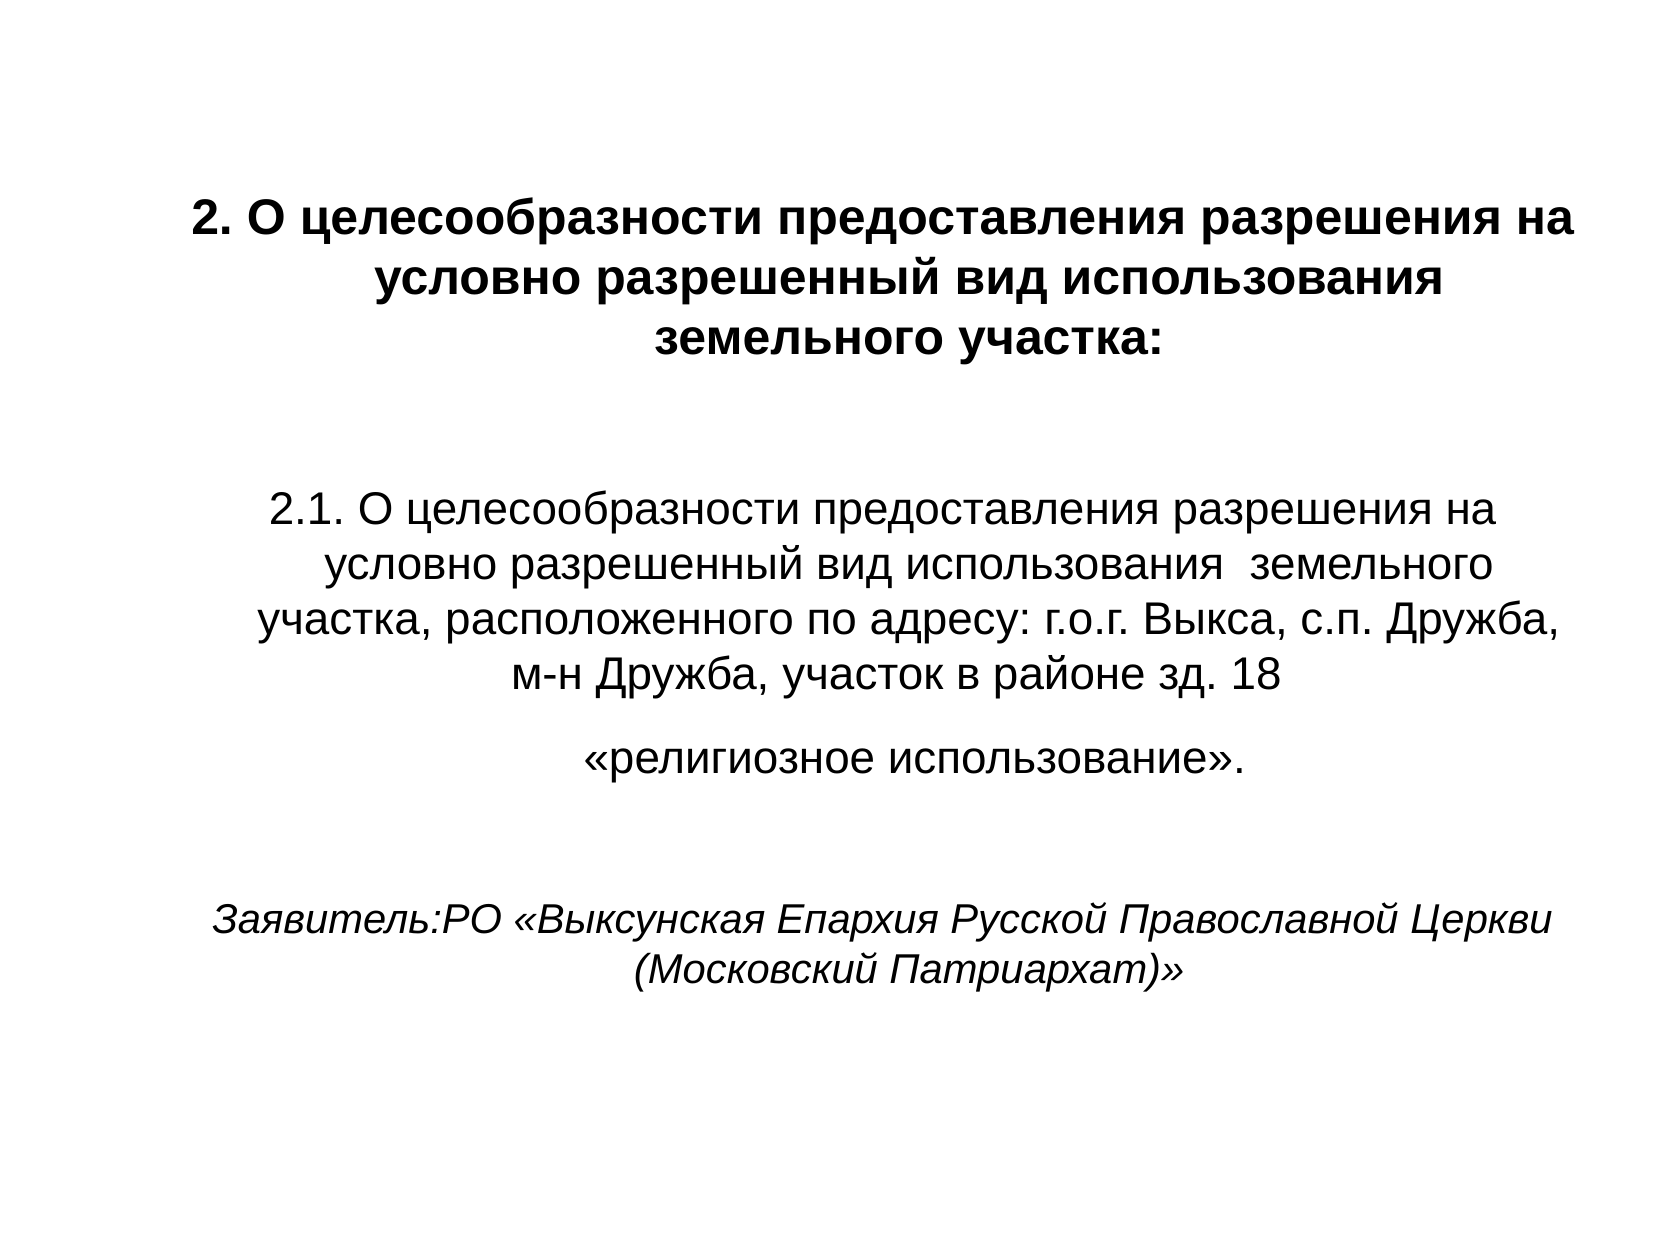

# 2. О целесообразности предоставления разрешения на условно разрешенный вид использования земельного участка:
2.1. О целесообразности предоставления разрешения на условно разрешенный вид использования земельного участка, расположенного по адресу: г.о.г. Выкса, с.п. Дружба, м-н Дружба, участок в районе зд. 18
 «религиозное использование».
Заявитель:РО «Выксунская Епархия Русской Православной Церкви (Московский Патриархат)»